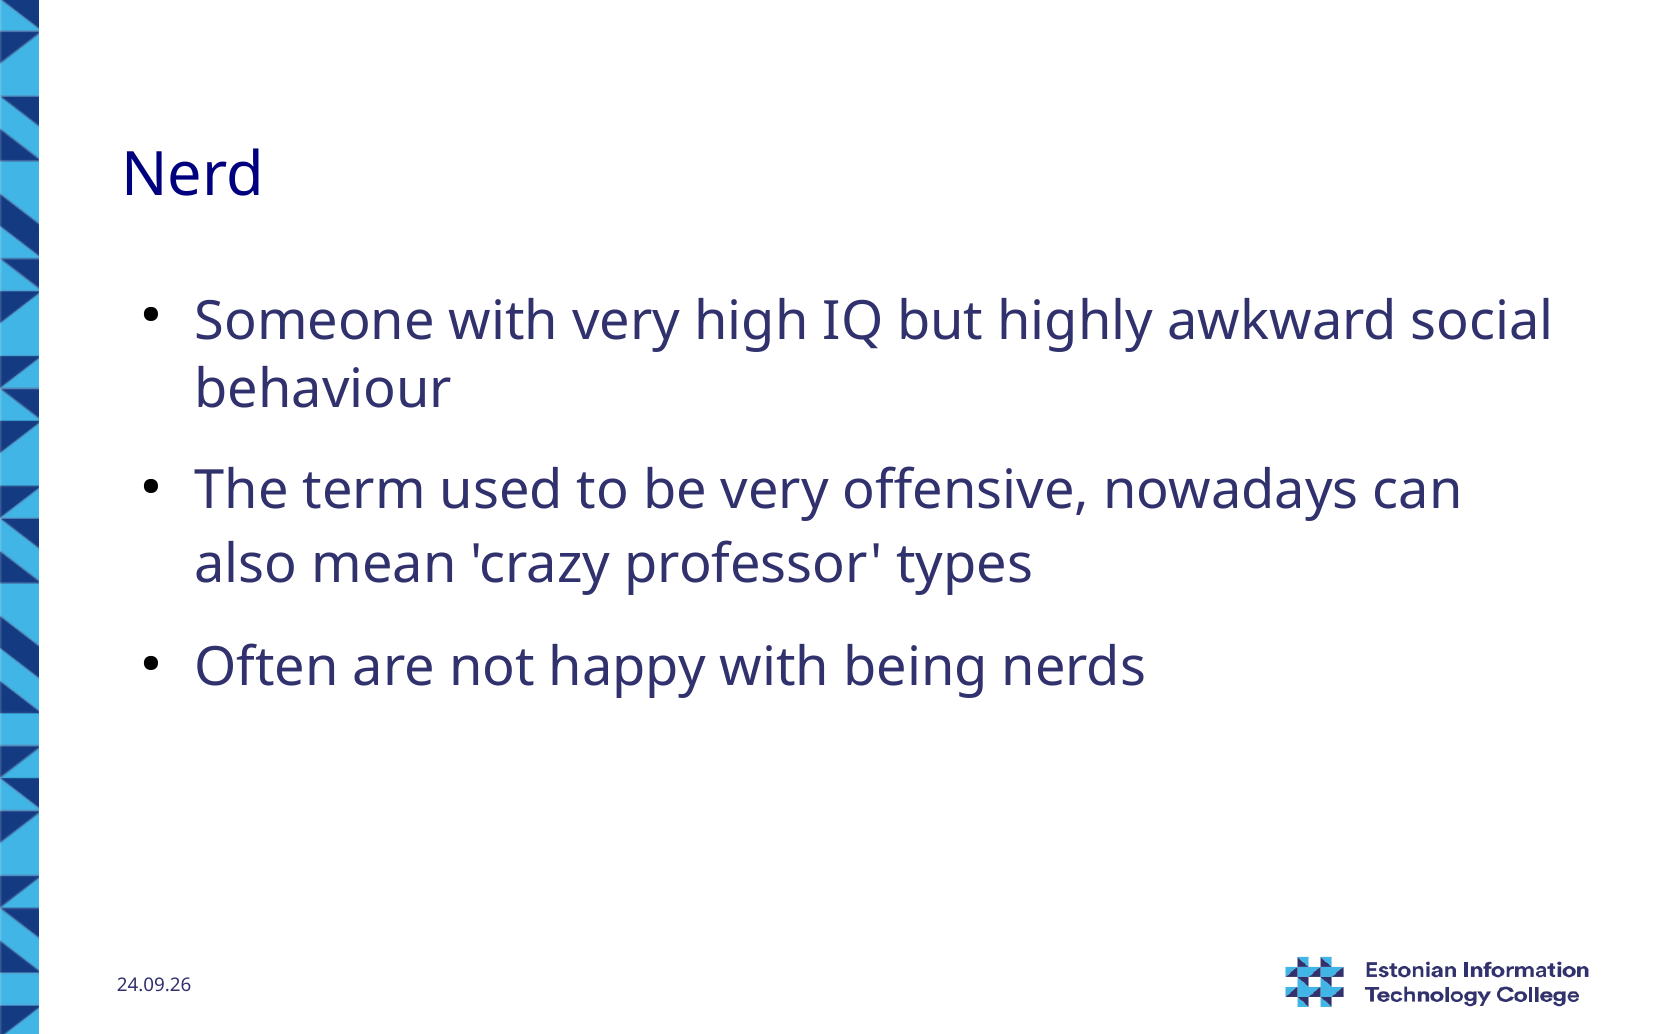

# Nerd
Someone with very high IQ but highly awkward social behaviour
The term used to be very offensive, nowadays can also mean 'crazy professor' types
Often are not happy with being nerds